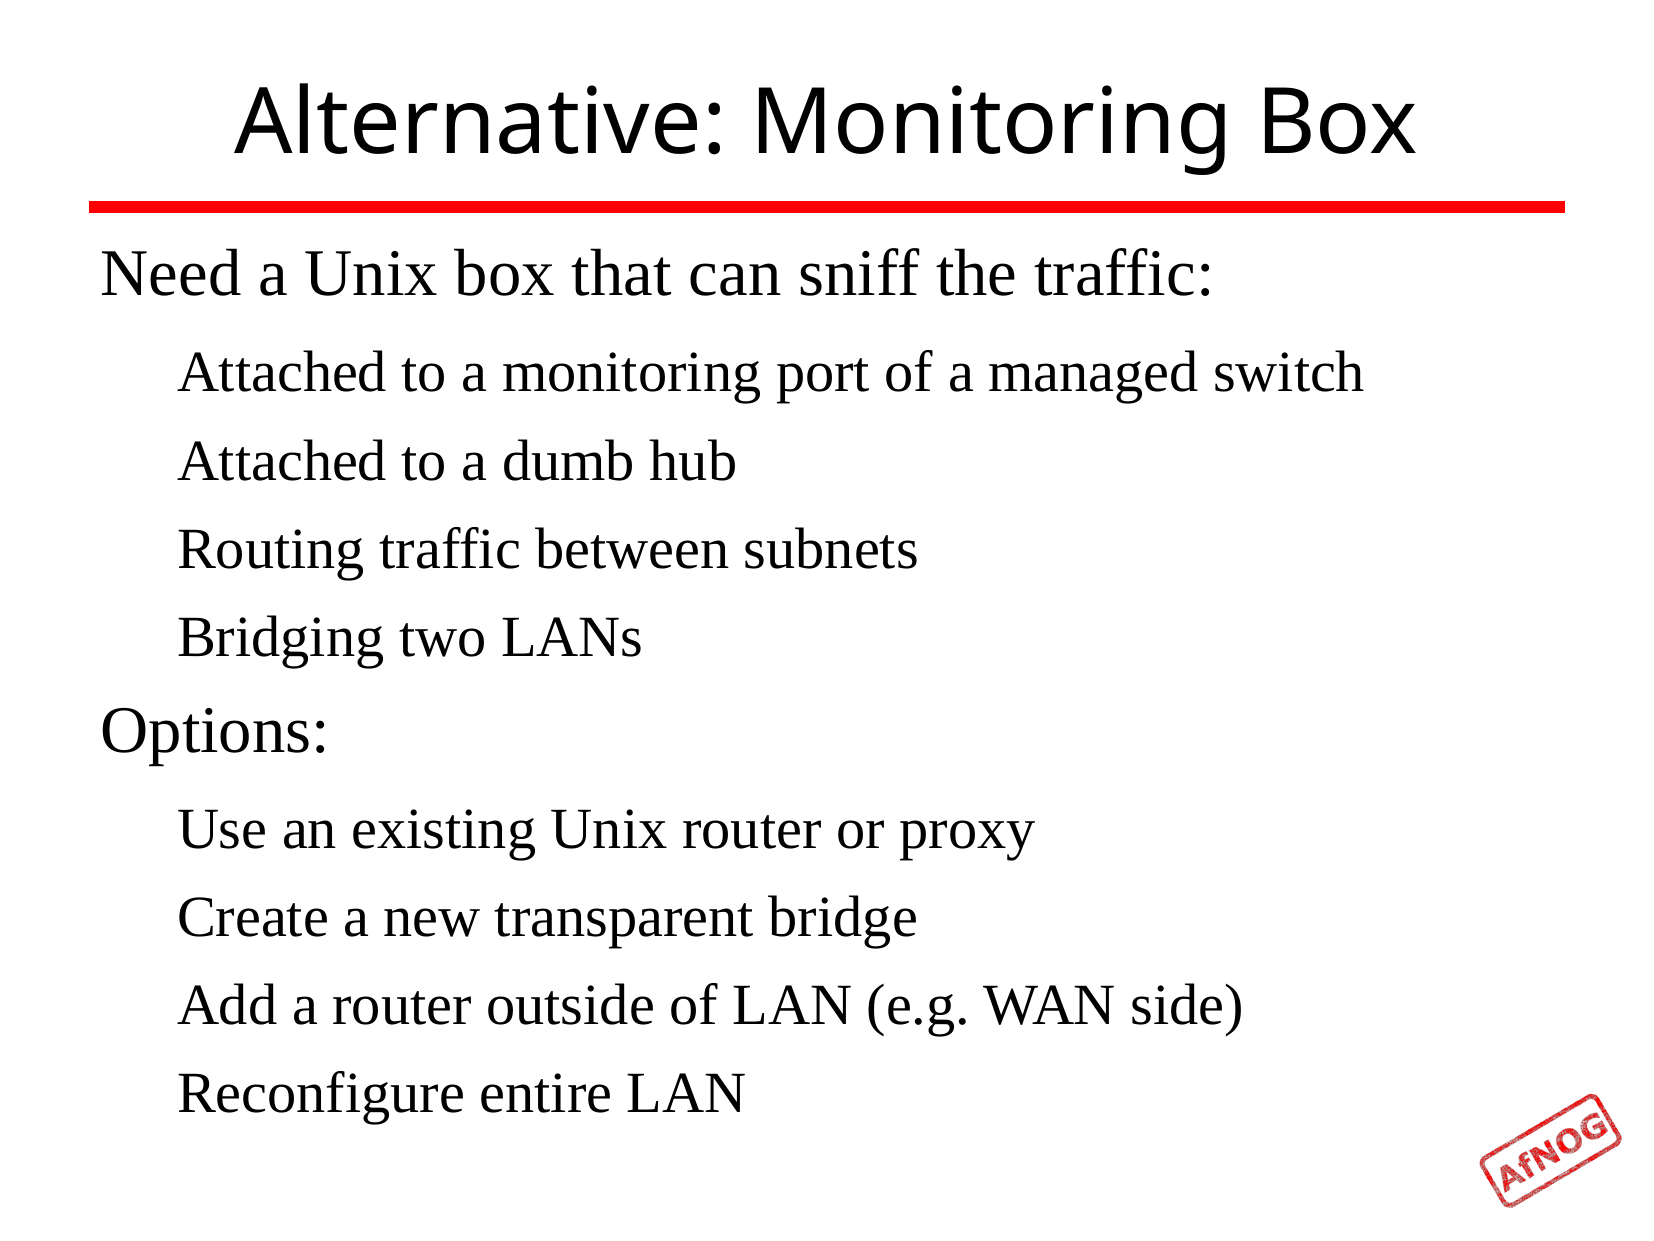

# Alternative: Monitoring Box
Need a Unix box that can sniff the traffic:
Attached to a monitoring port of a managed switch
Attached to a dumb hub
Routing traffic between subnets
Bridging two LANs
Options:
Use an existing Unix router or proxy
Create a new transparent bridge
Add a router outside of LAN (e.g. WAN side)
Reconfigure entire LAN